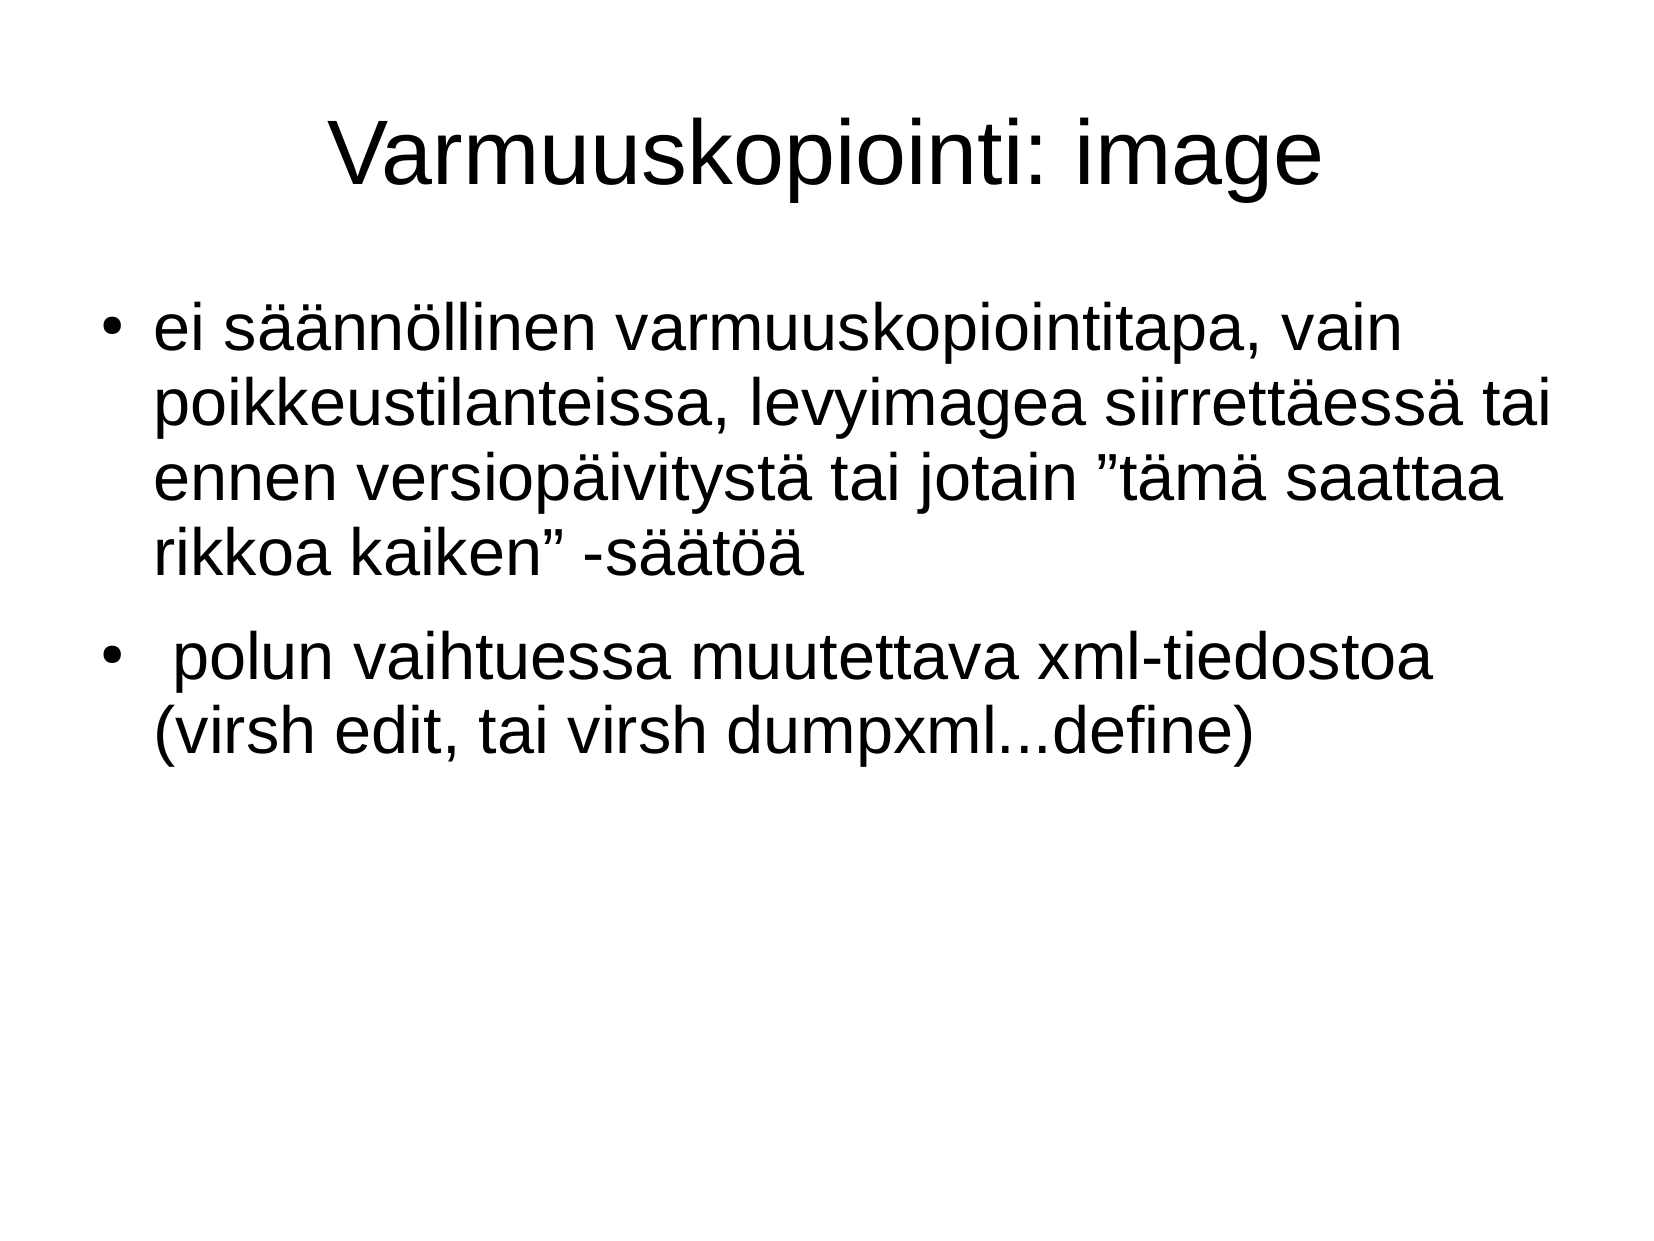

# Varmuuskopiointi: image
ei säännöllinen varmuuskopiointitapa, vain poikkeustilanteissa, levyimagea siirrettäessä tai ennen versiopäivitystä tai jotain ”tämä saattaa rikkoa kaiken” -säätöä
 polun vaihtuessa muutettava xml-tiedostoa (virsh edit, tai virsh dumpxml...define)